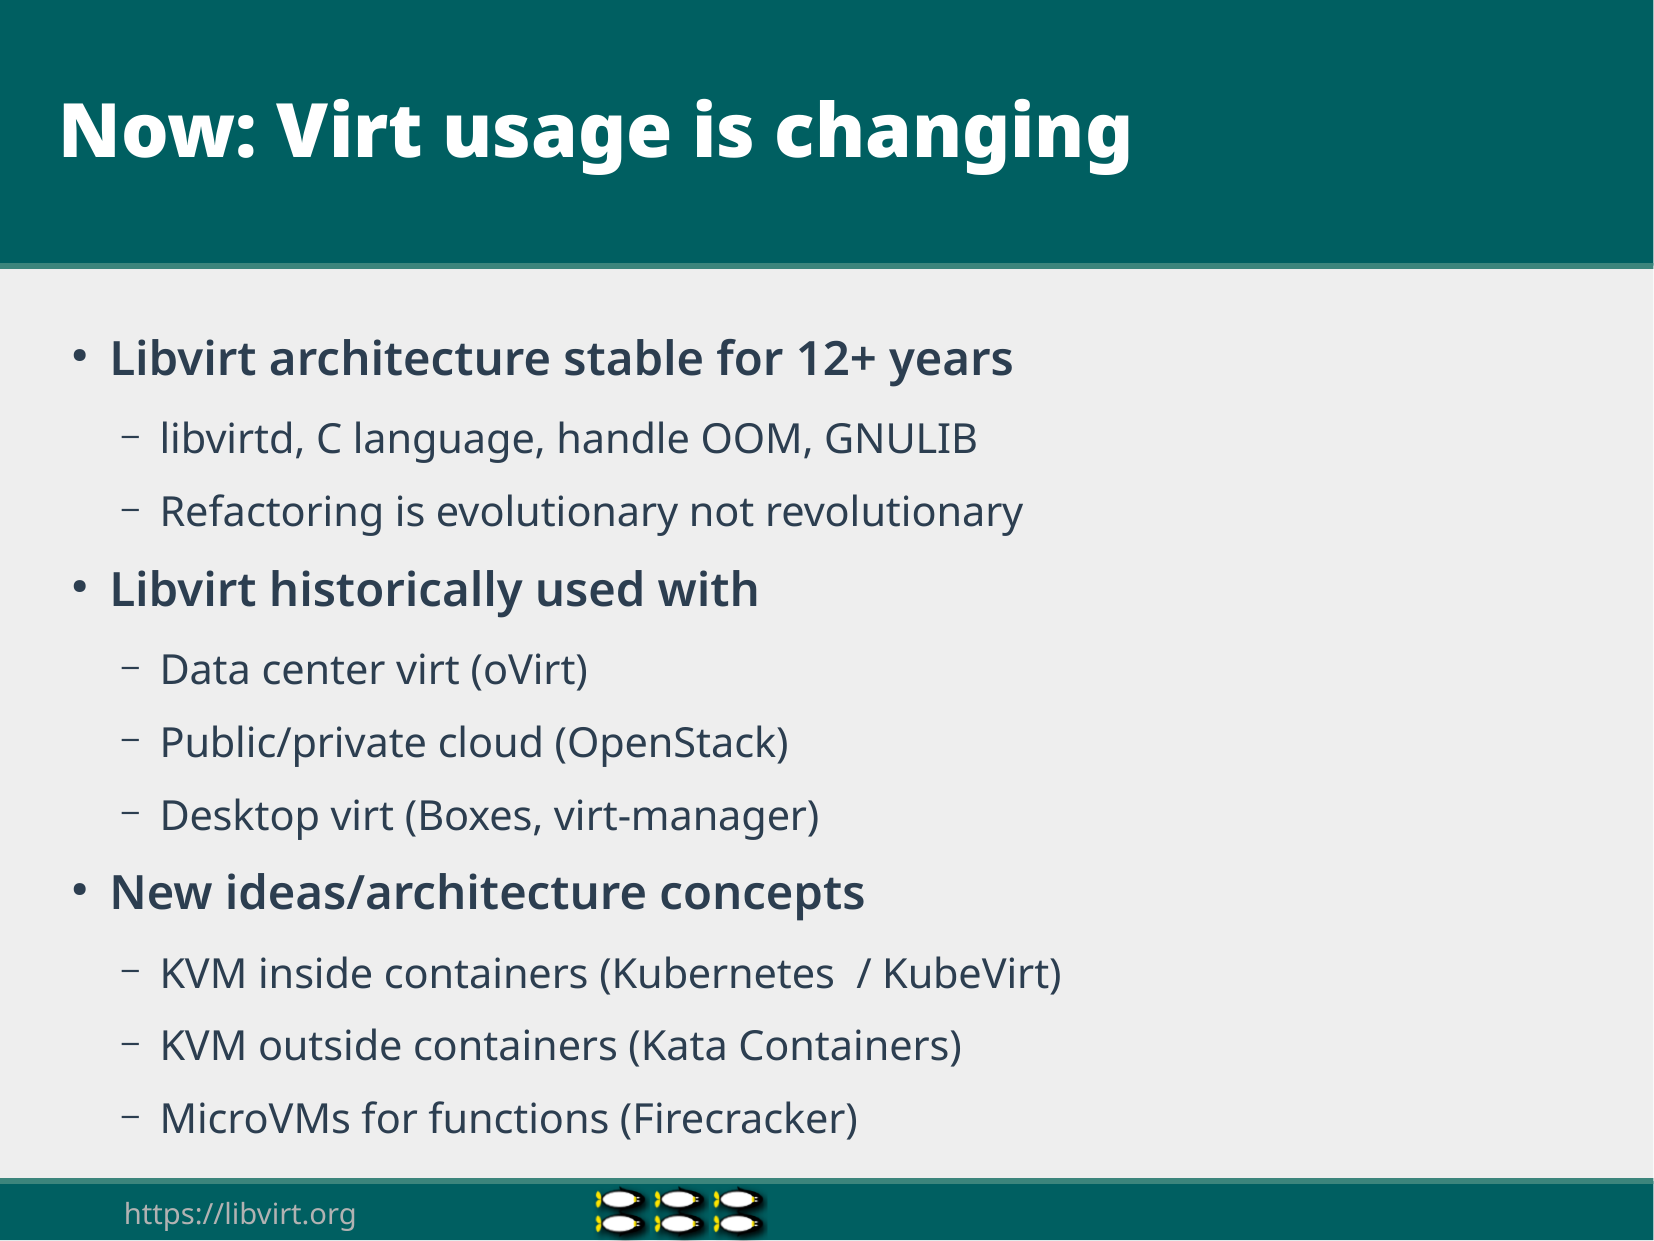

# Now: Virt usage is changing
Libvirt architecture stable for 12+ years
libvirtd, C language, handle OOM, GNULIB
Refactoring is evolutionary not revolutionary
Libvirt historically used with
Data center virt (oVirt)
Public/private cloud (OpenStack)
Desktop virt (Boxes, virt-manager)
New ideas/architecture concepts
KVM inside containers (Kubernetes / KubeVirt)
KVM outside containers (Kata Containers)
MicroVMs for functions (Firecracker)
https://libvirt.org